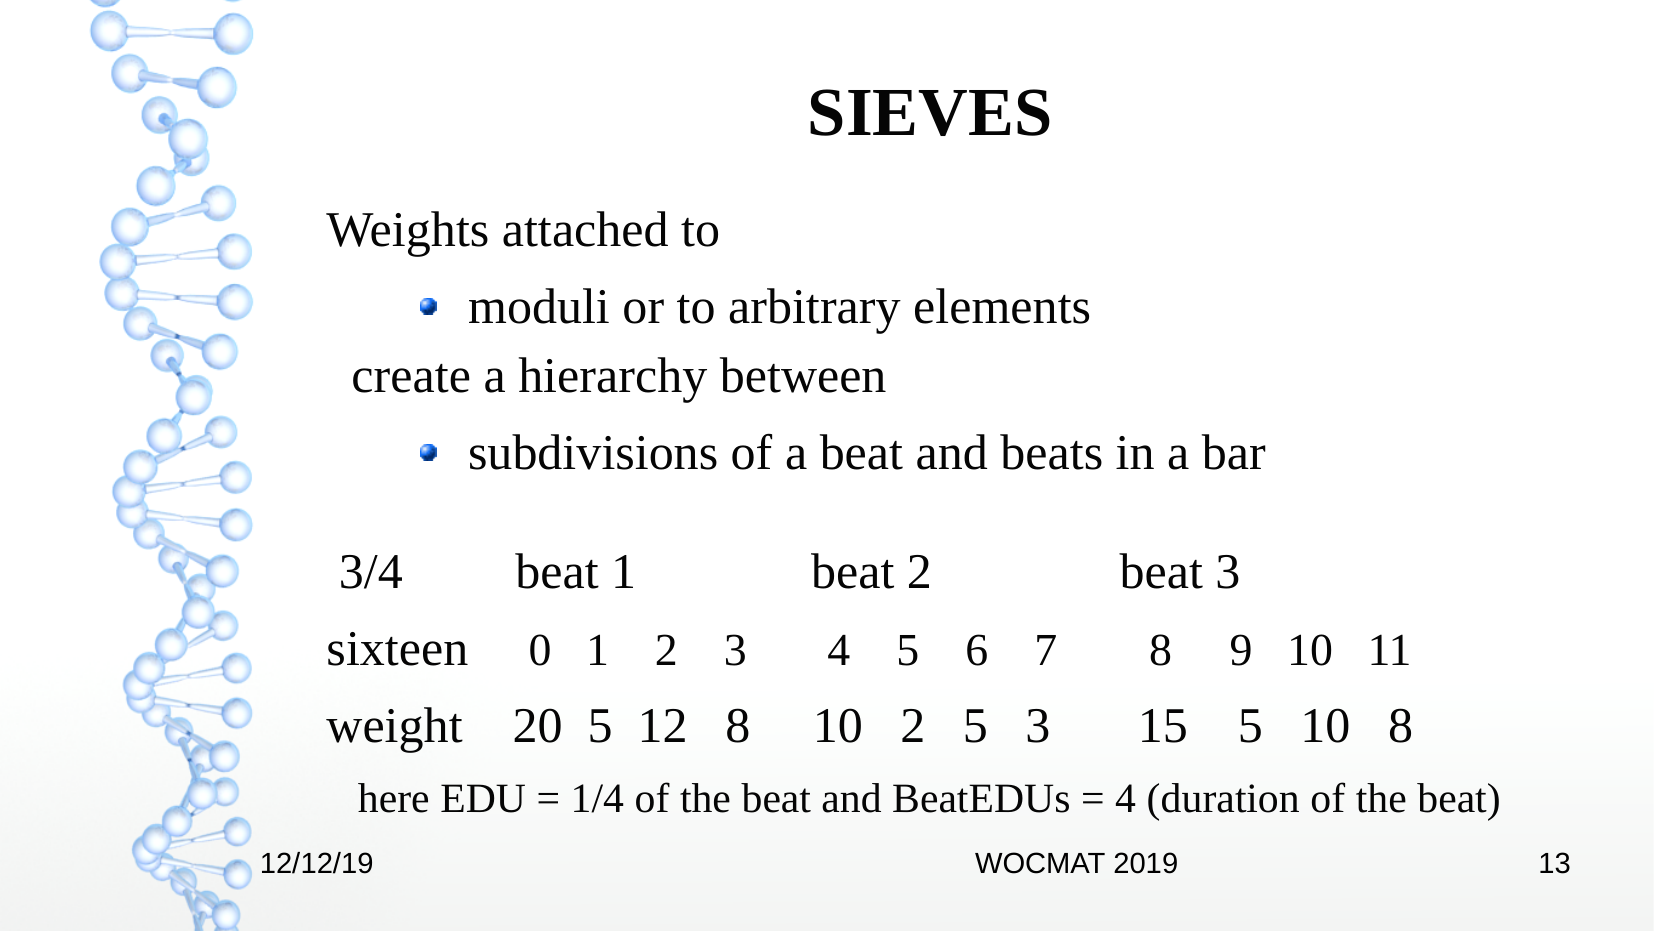

# SIEVES
Weights attached to
moduli or to arbitrary elements
 create a hierarchy between
subdivisions of a beat and beats in a bar
 3/4 beat 1 beat 2 beat 3
sixteen 0 1 2 3 4 5 6 7 8 9 10 11
weight 20 5 12 8 10 2 5 3 15 5 10 8
 here EDU = 1/4 of the beat and BeatEDUs = 4 (duration of the beat)
12/12/19
WOCMAT 2019
13